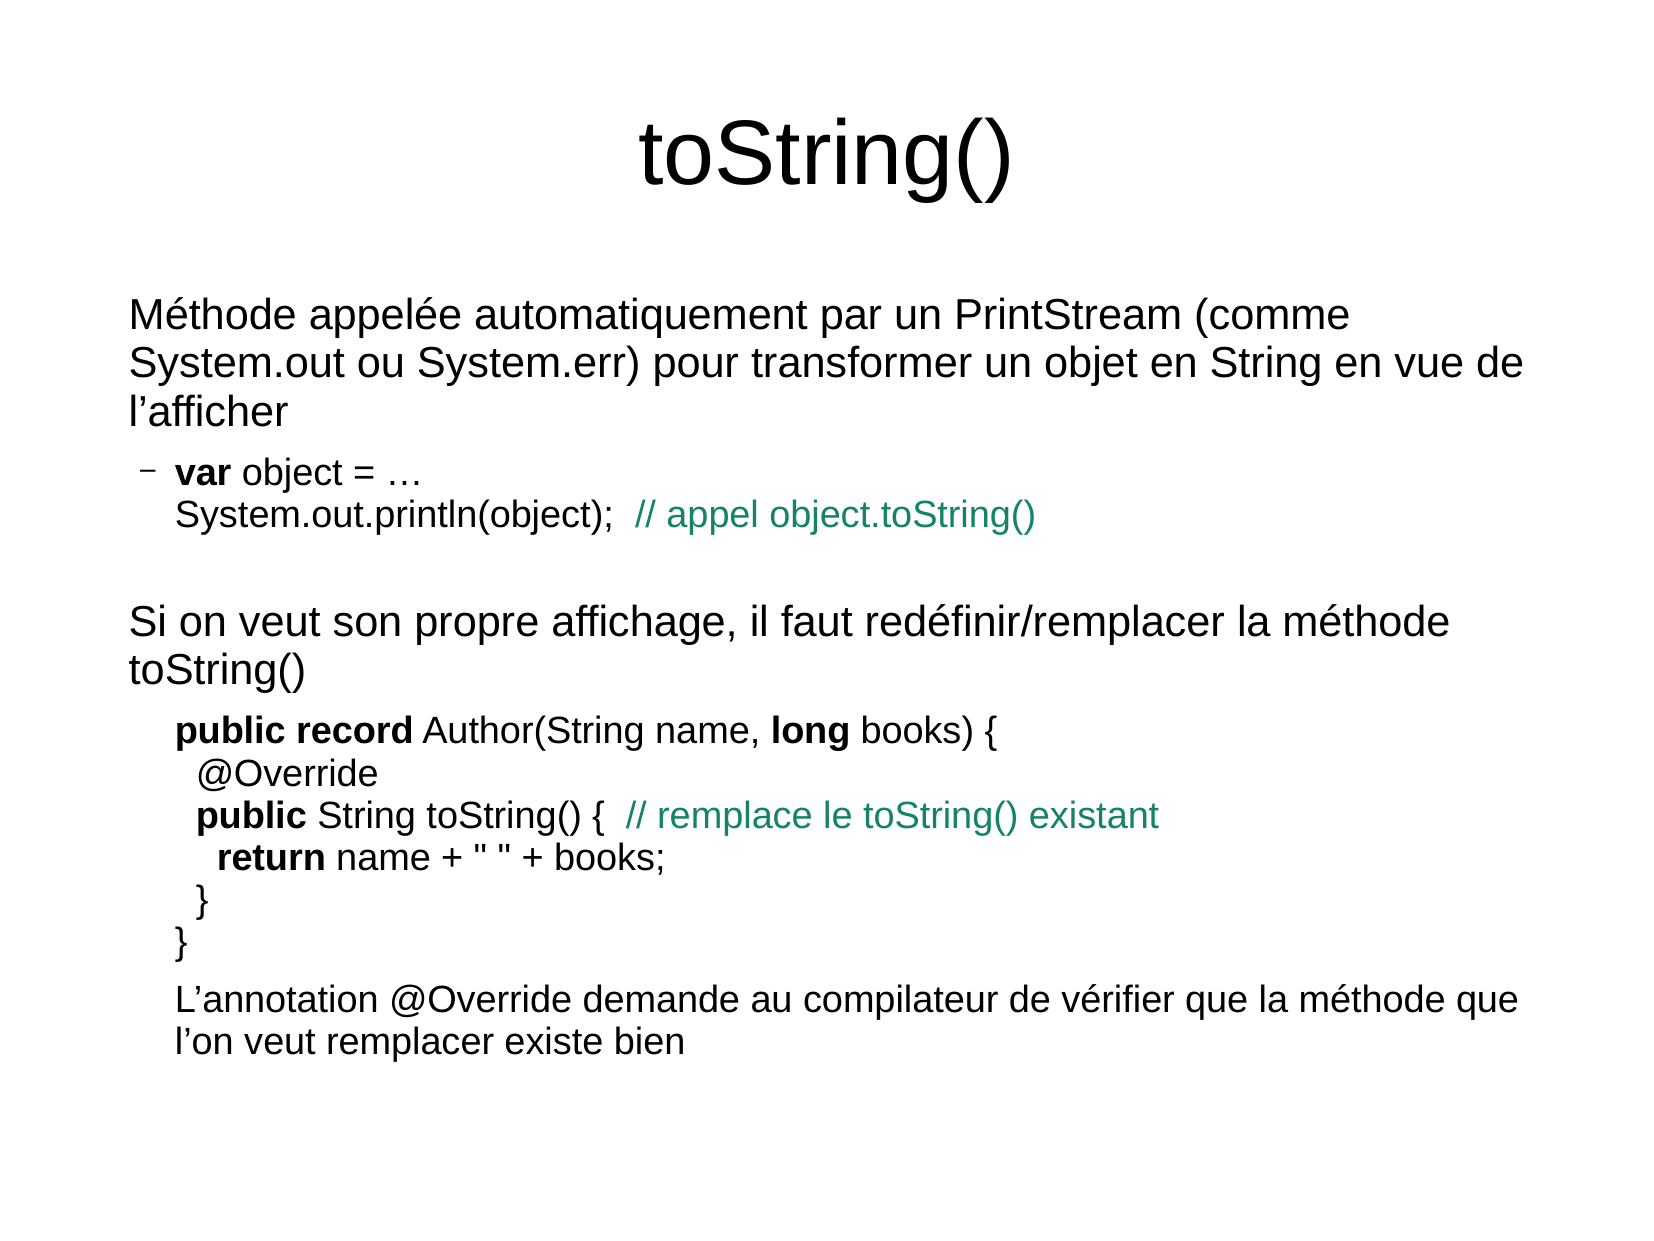

# toString()
Méthode appelée automatiquement par un PrintStream (comme System.out ou System.err) pour transformer un objet en String en vue de l’afficher
var object = …
System.out.println(object); // appel object.toString()
Si on veut son propre affichage, il faut redéfinir/remplacer la méthode toString()
public record Author(String name, long books) {
 @Override
 public String toString() { // remplace le toString() existant
 return name + " " + books;
 }
}
L’annotation @Override demande au compilateur de vérifier que la méthode que l’on veut remplacer existe bien